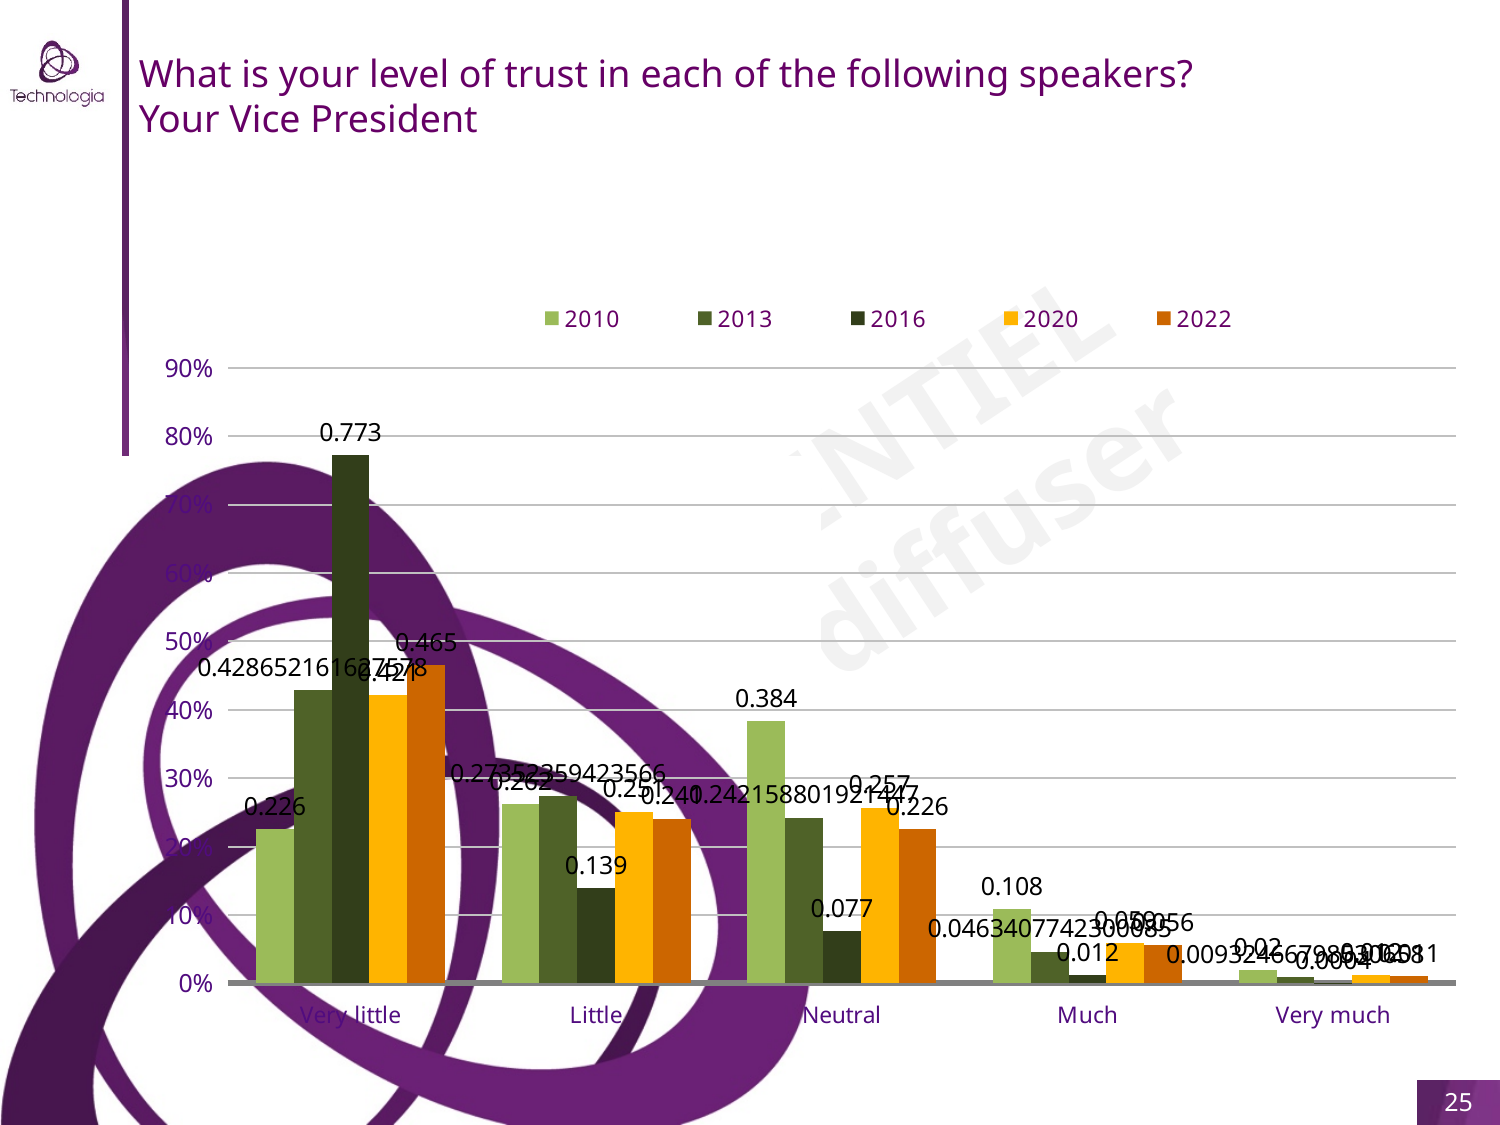

# What is your level of trust in each of the following speakers? Your Vice President
### Chart
| Category | 2010 | 2013 | 2016 | 2020 | 2022 |
|---|---|---|---|---|---|
| Very little | 0.226 | 0.428652161627578 | 0.773 | 0.421 | 0.465 |
| Little | 0.262 | 0.27352359423566 | 0.139 | 0.251 | 0.241 |
| Neutral | 0.384 | 0.242158801921447 | 0.077 | 0.257 | 0.226 |
| Much | 0.108 | 0.0463407742300085 | 0.012 | 0.059 | 0.056 |
| Very much | 0.02 | 0.00932466798530658 | 0.0004 | 0.012 | 0.011 |